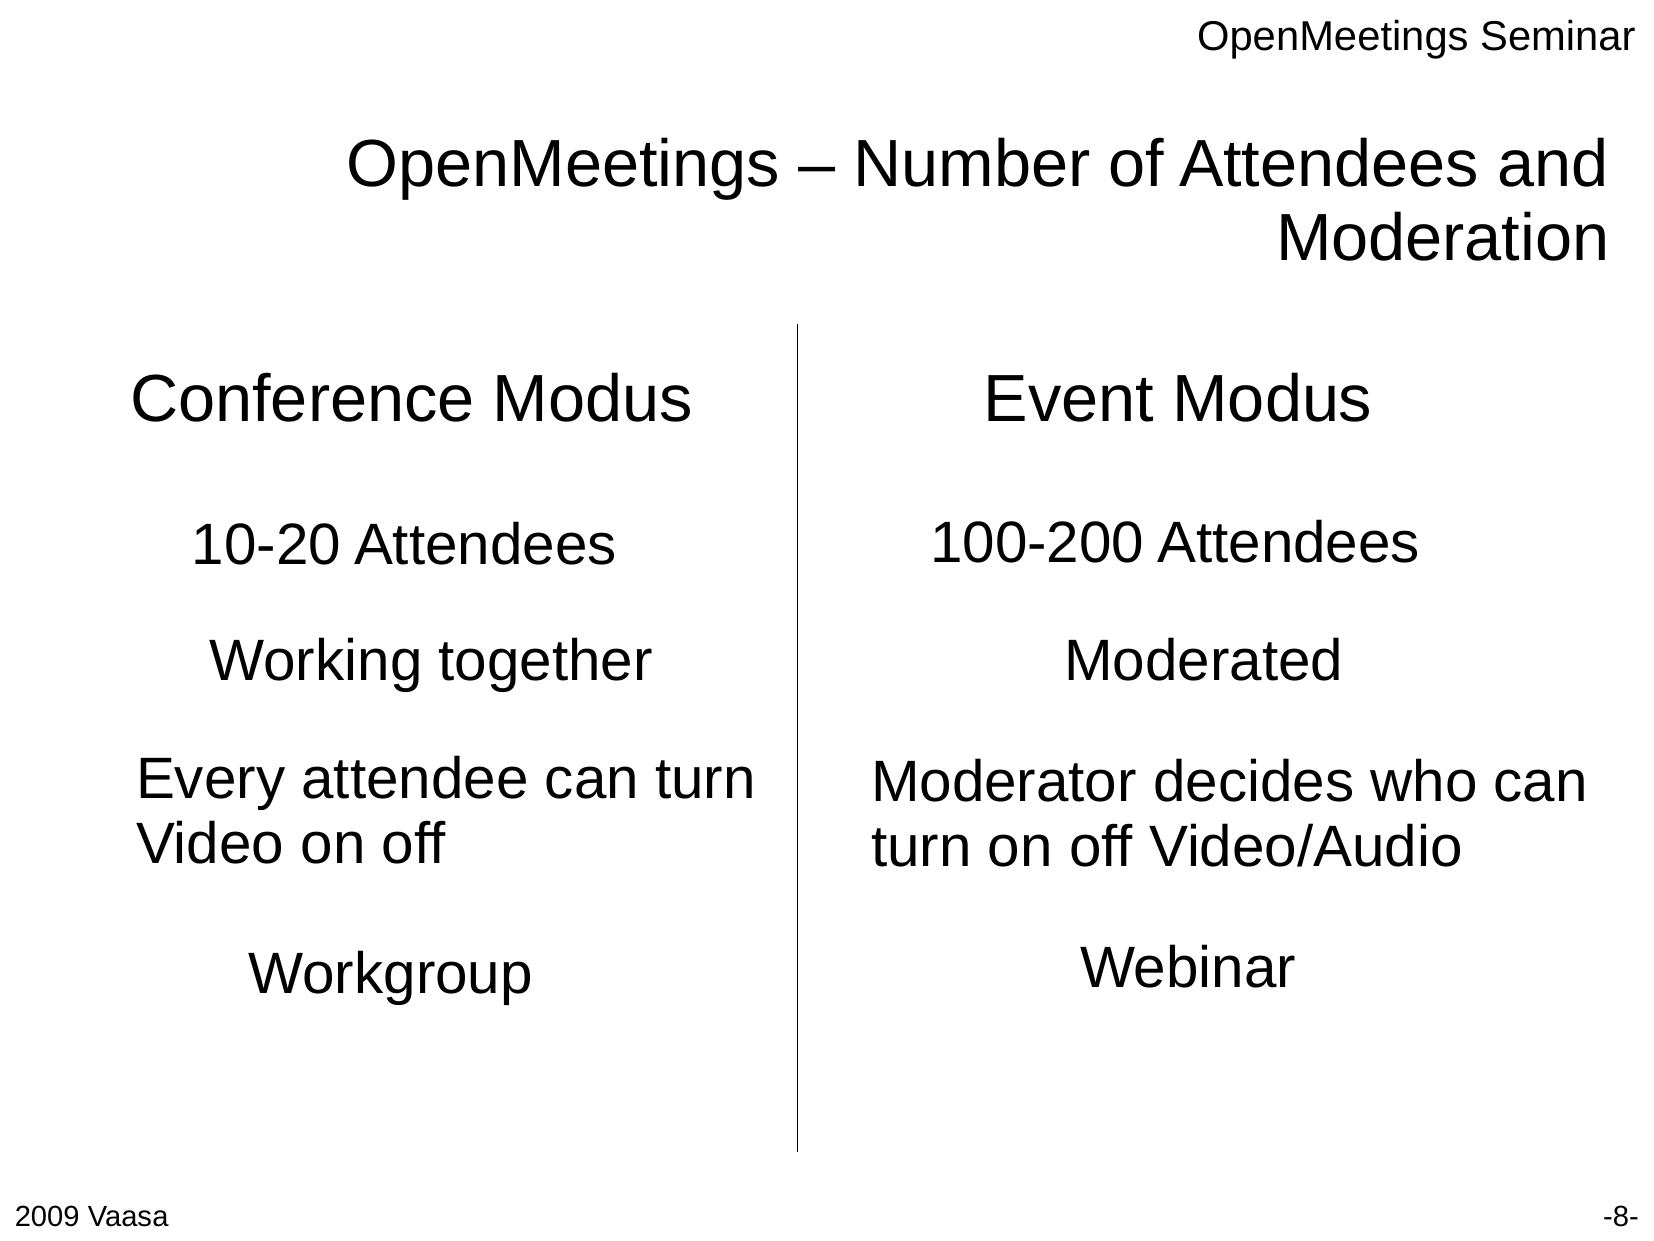

# OpenMeetings Seminar
OpenMeetings – Number of Attendees and Moderation
Conference Modus
Event Modus
100-200 Attendees
10-20 Attendees
Working together
Moderated
Every attendee can turn
Video on off
Moderator decides who can
turn on off Video/Audio
Webinar
Workgroup
-8-
2009 Vaasa